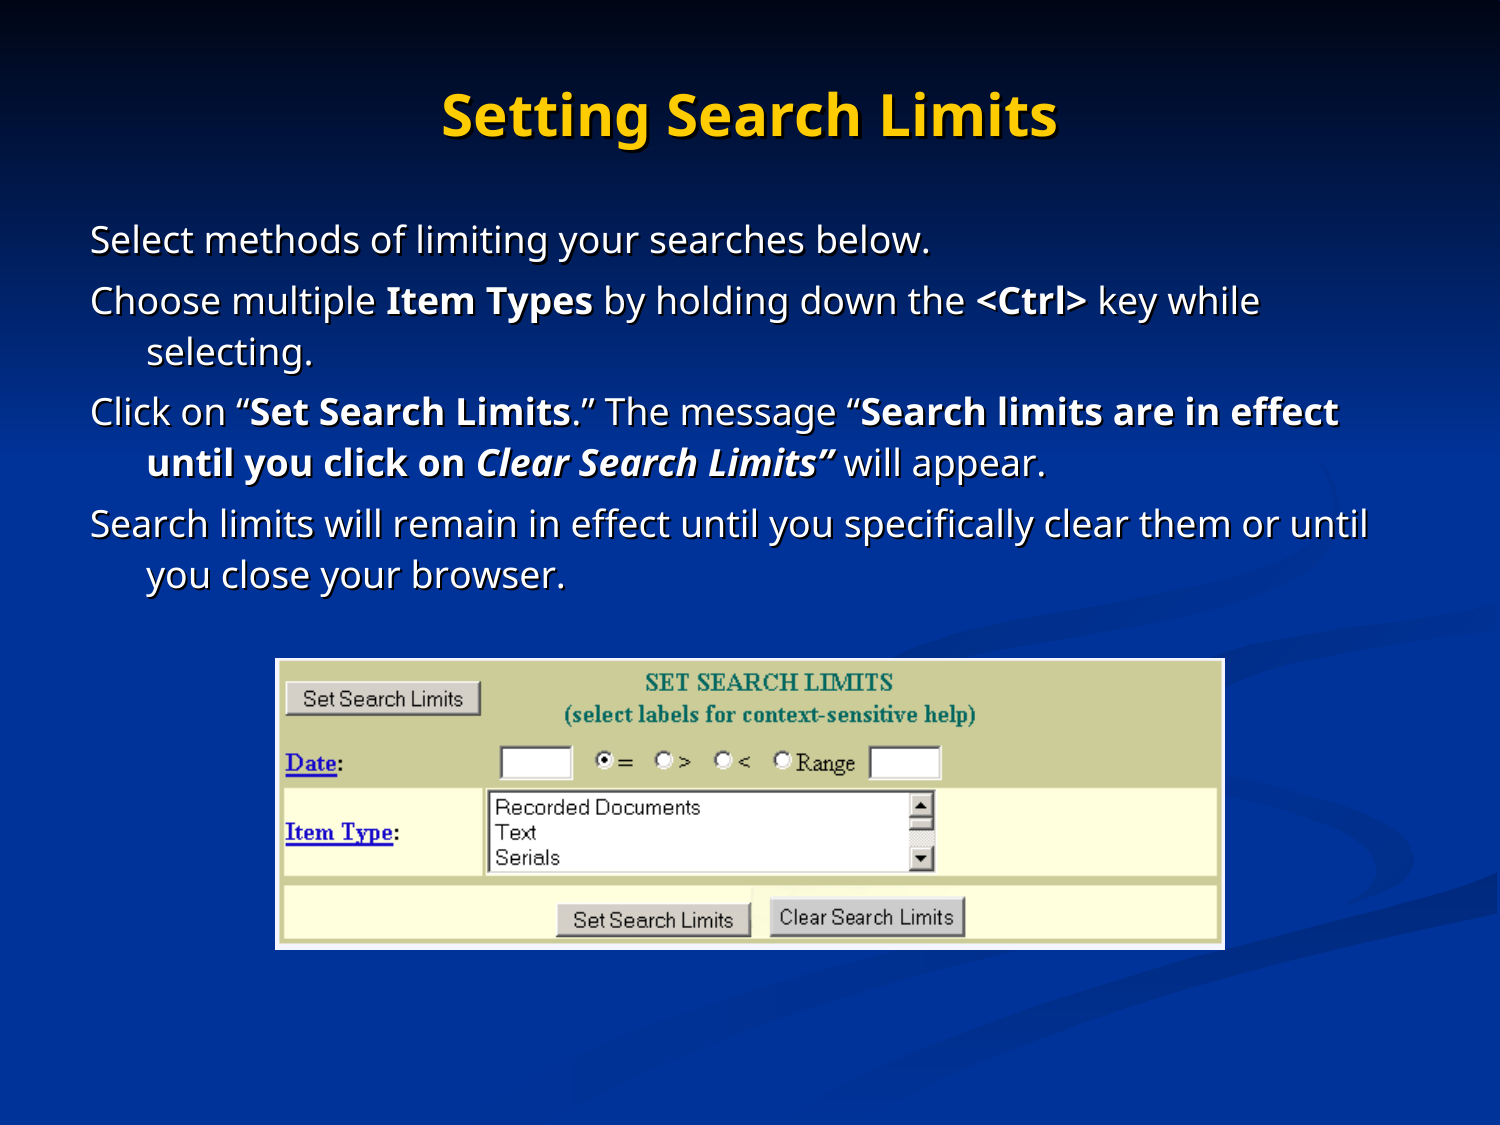

# Setting Search Limits
Select methods of limiting your searches below.
Choose multiple Item Types by holding down the <Ctrl> key while selecting.
Click on “Set Search Limits.” The message “Search limits are in effect until you click on Clear Search Limits” will appear.
Search limits will remain in effect until you specifically clear them or until you close your browser.